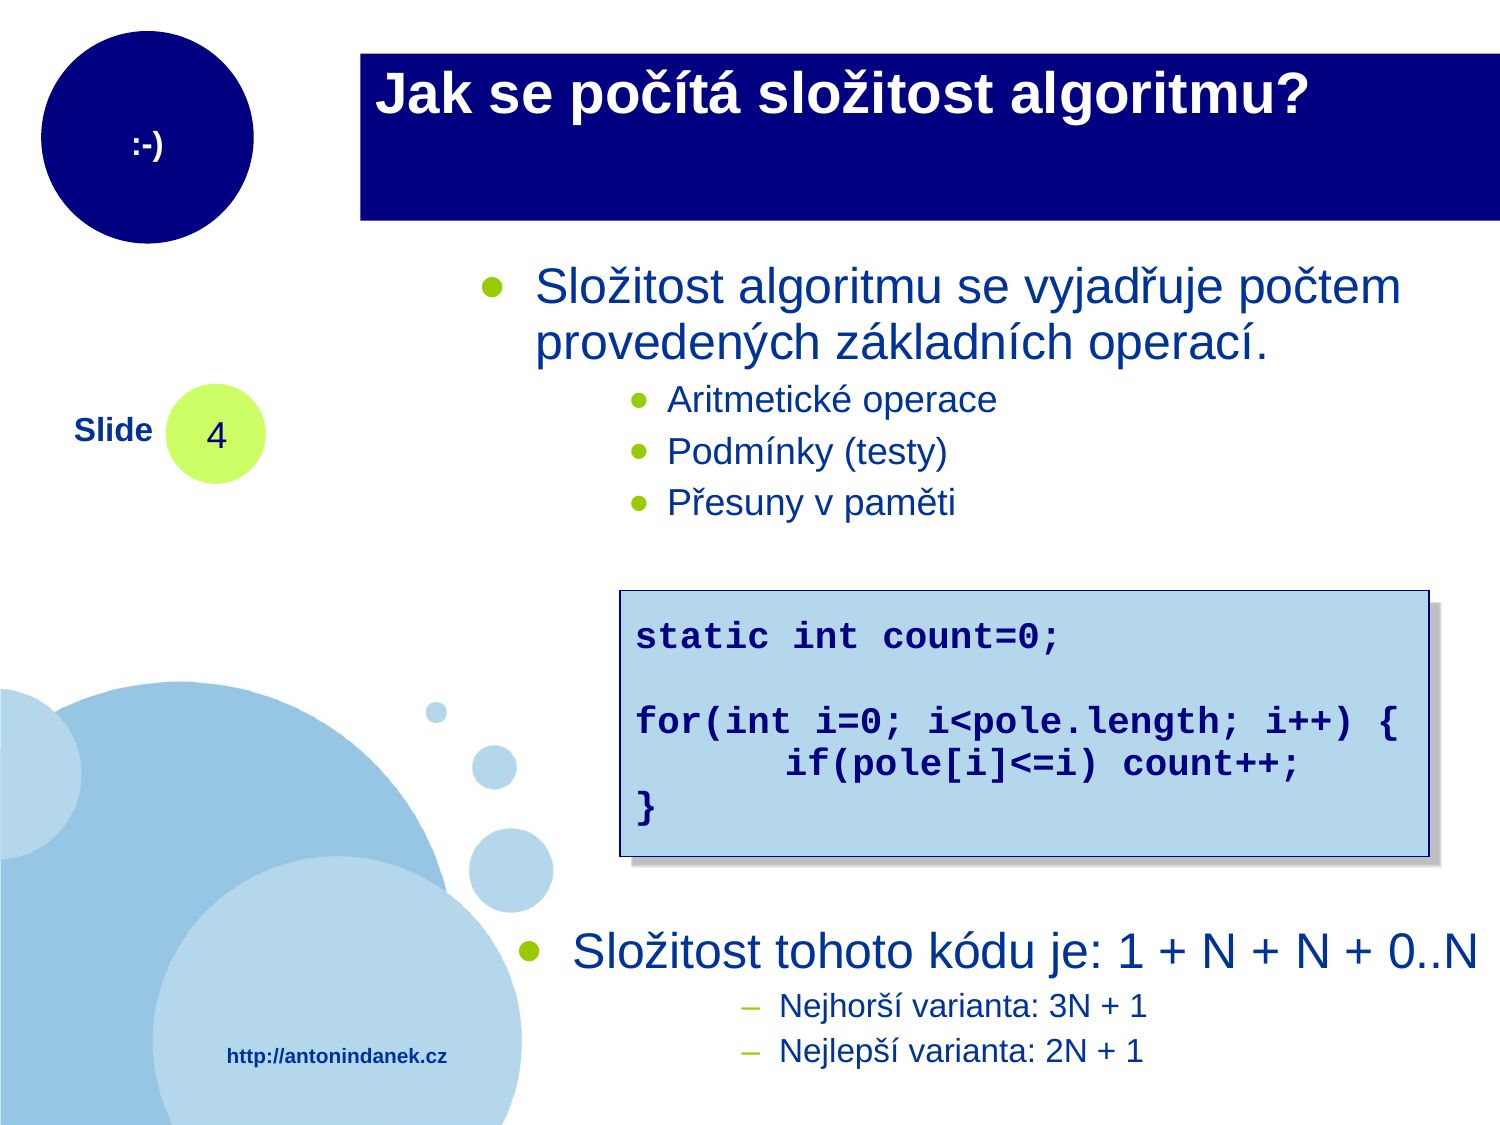

# Jak se počítá složitost algoritmu?
Složitost algoritmu se vyjadřuje počtem provedených základních operací.
Aritmetické operace
Podmínky (testy)
Přesuny v paměti
static int count=0;
for(int i=0; i<pole.length; i++) {
	if(pole[i]<=i) count++;
}
Složitost tohoto kódu je: 1 + N + N + 0..N
Nejhorší varianta: 3N + 1
Nejlepší varianta: 2N + 1